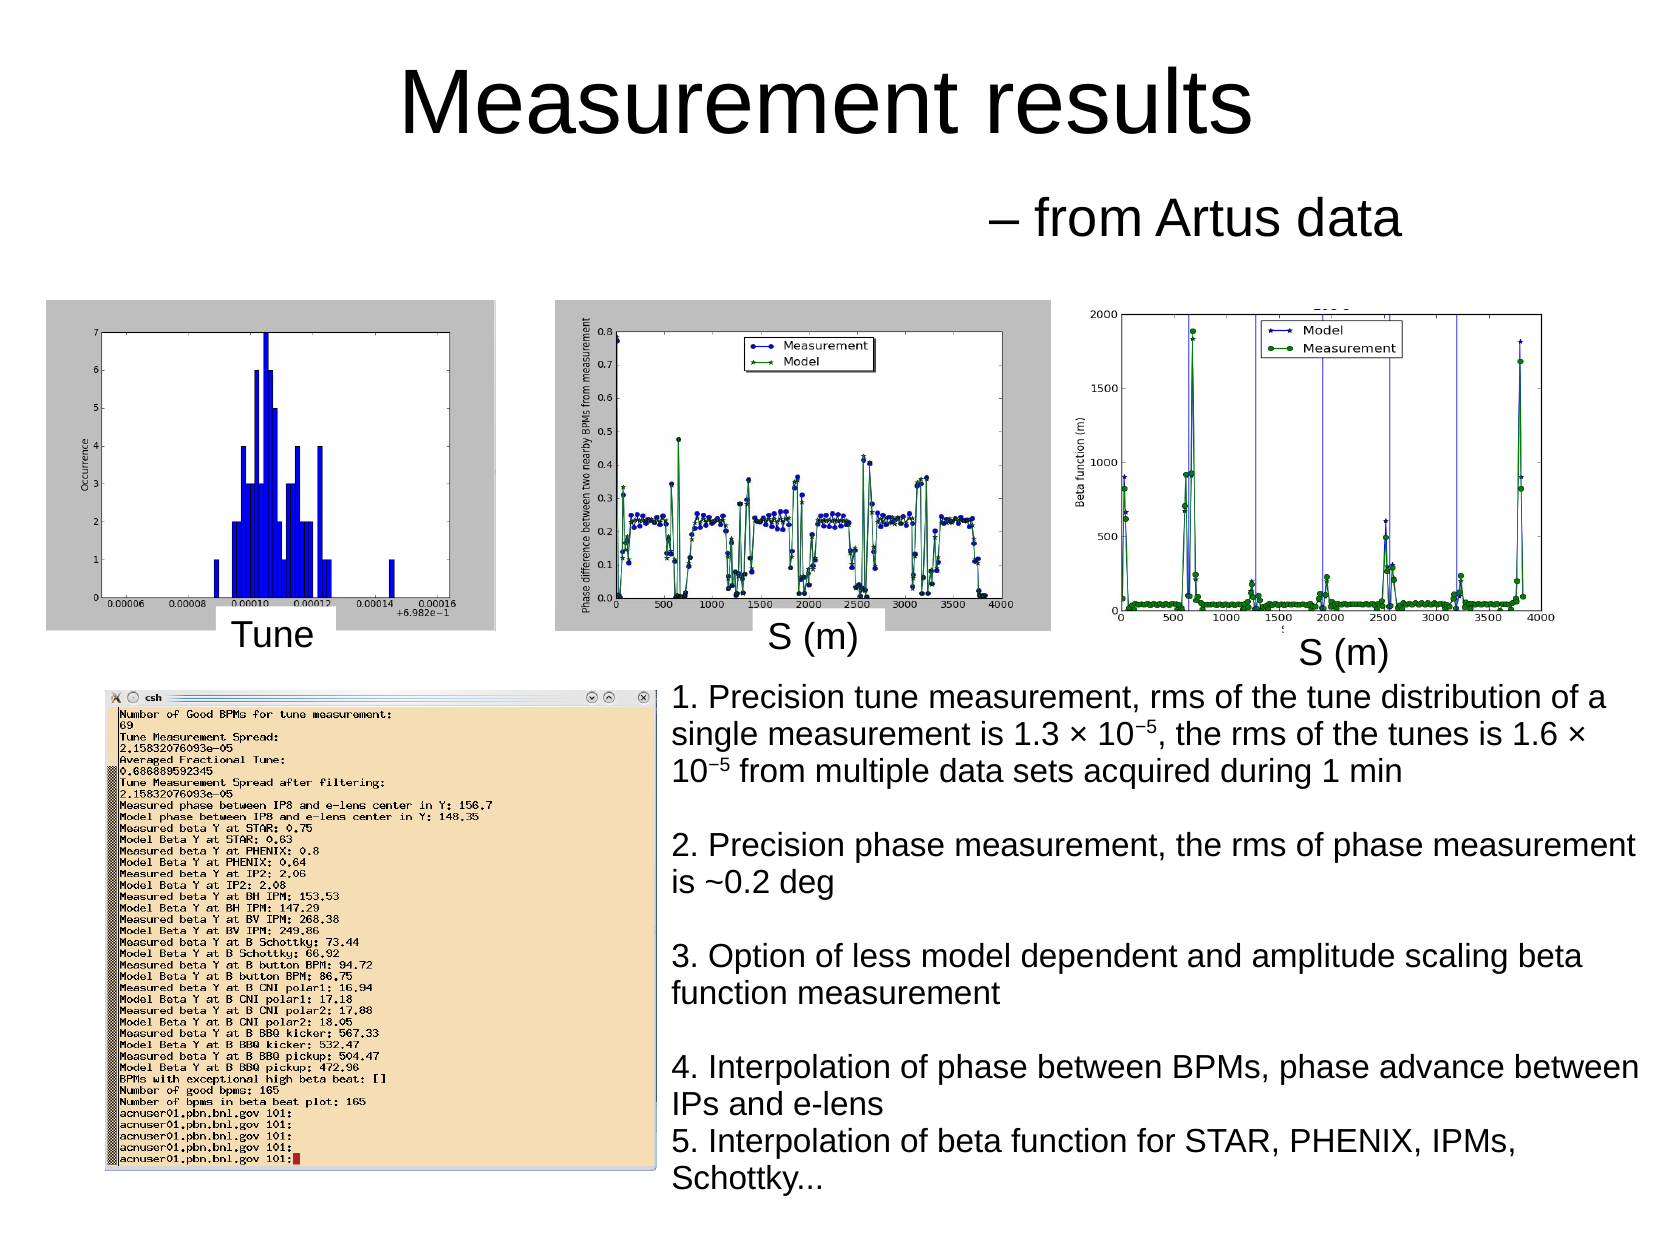

# Measurement results – from Artus data
Tune
S (m)
S (m)
1. Precision tune measurement, rms of the tune distribution of a single measurement is 1.3 × 10−5, the rms of the tunes is 1.6 × 10−5 from multiple data sets acquired during 1 min
2. Precision phase measurement, the rms of phase measurement is ~0.2 deg
3. Option of less model dependent and amplitude scaling beta function measurement
4. Interpolation of phase between BPMs, phase advance between IPs and e-lens
5. Interpolation of beta function for STAR, PHENIX, IPMs, Schottky...